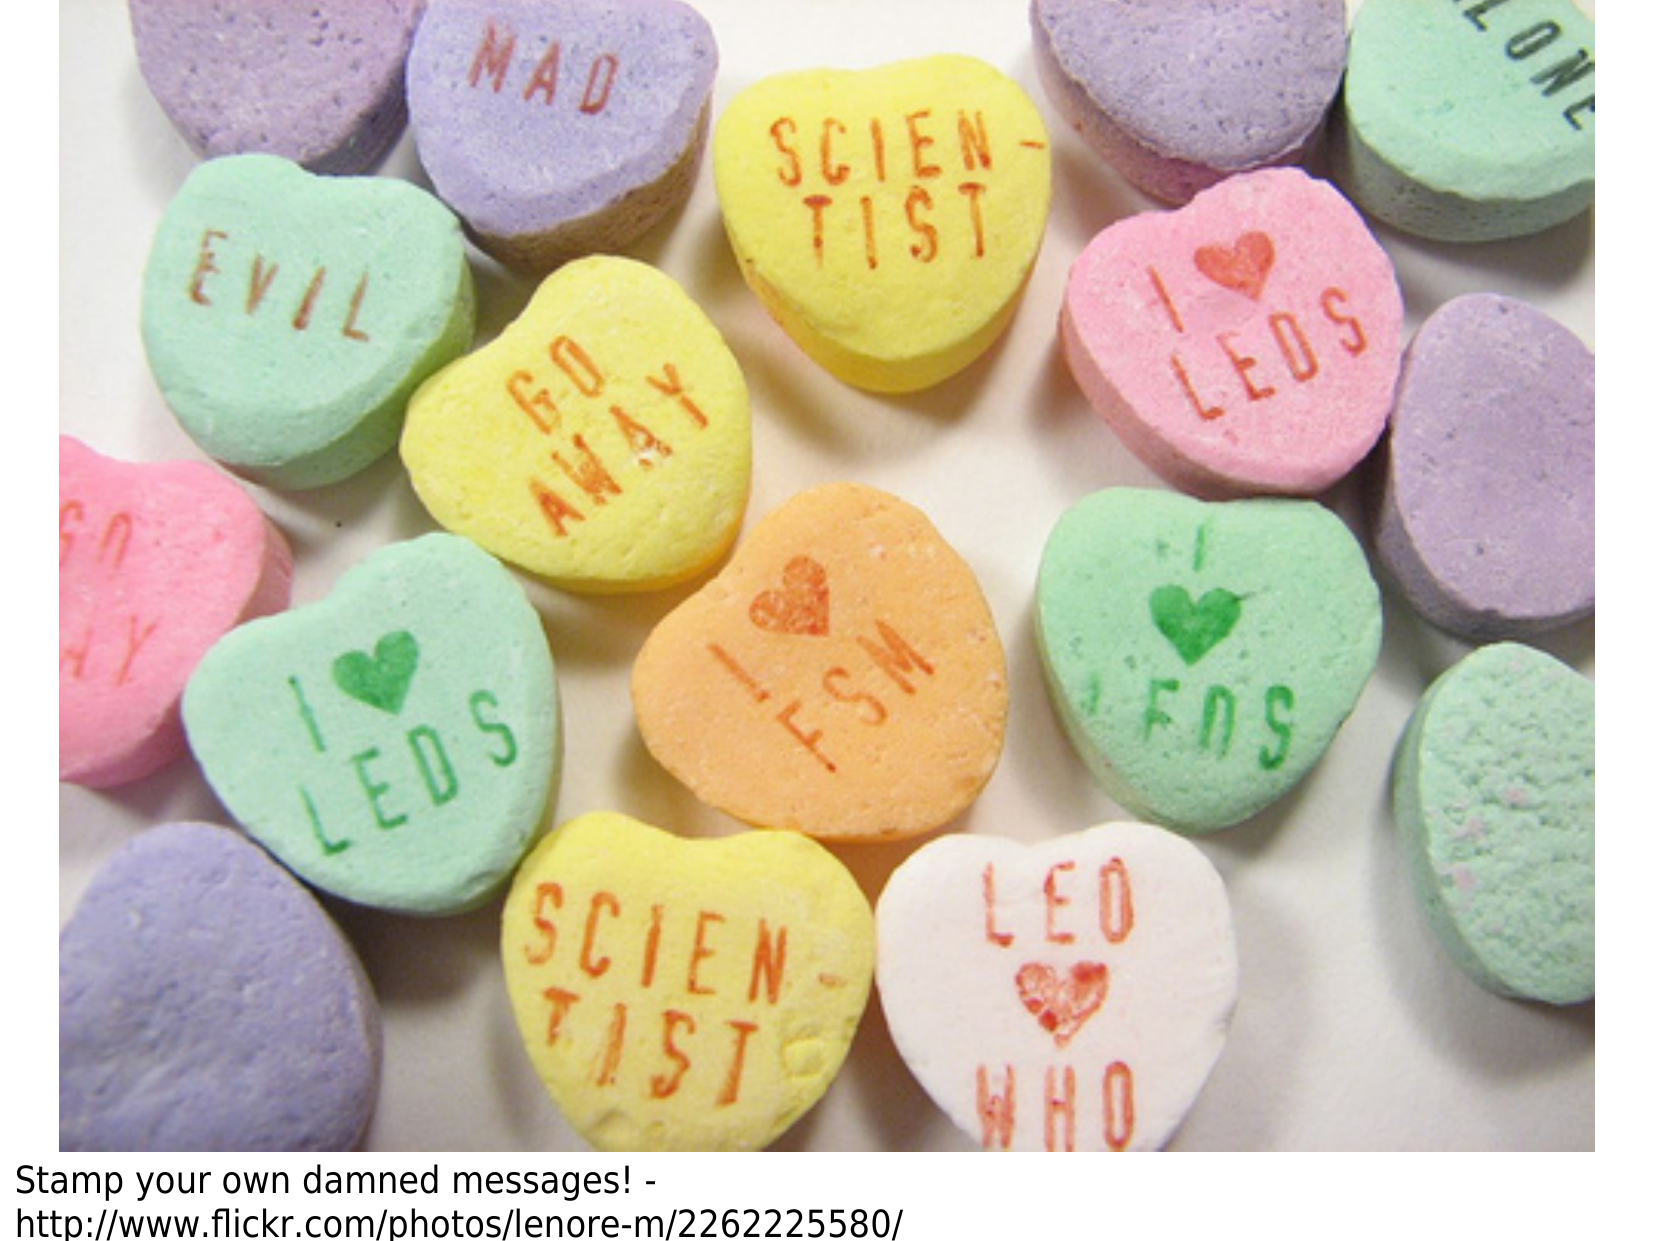

Stamp your own damned messages! -
http://www.flickr.com/photos/lenore-m/2262225580/